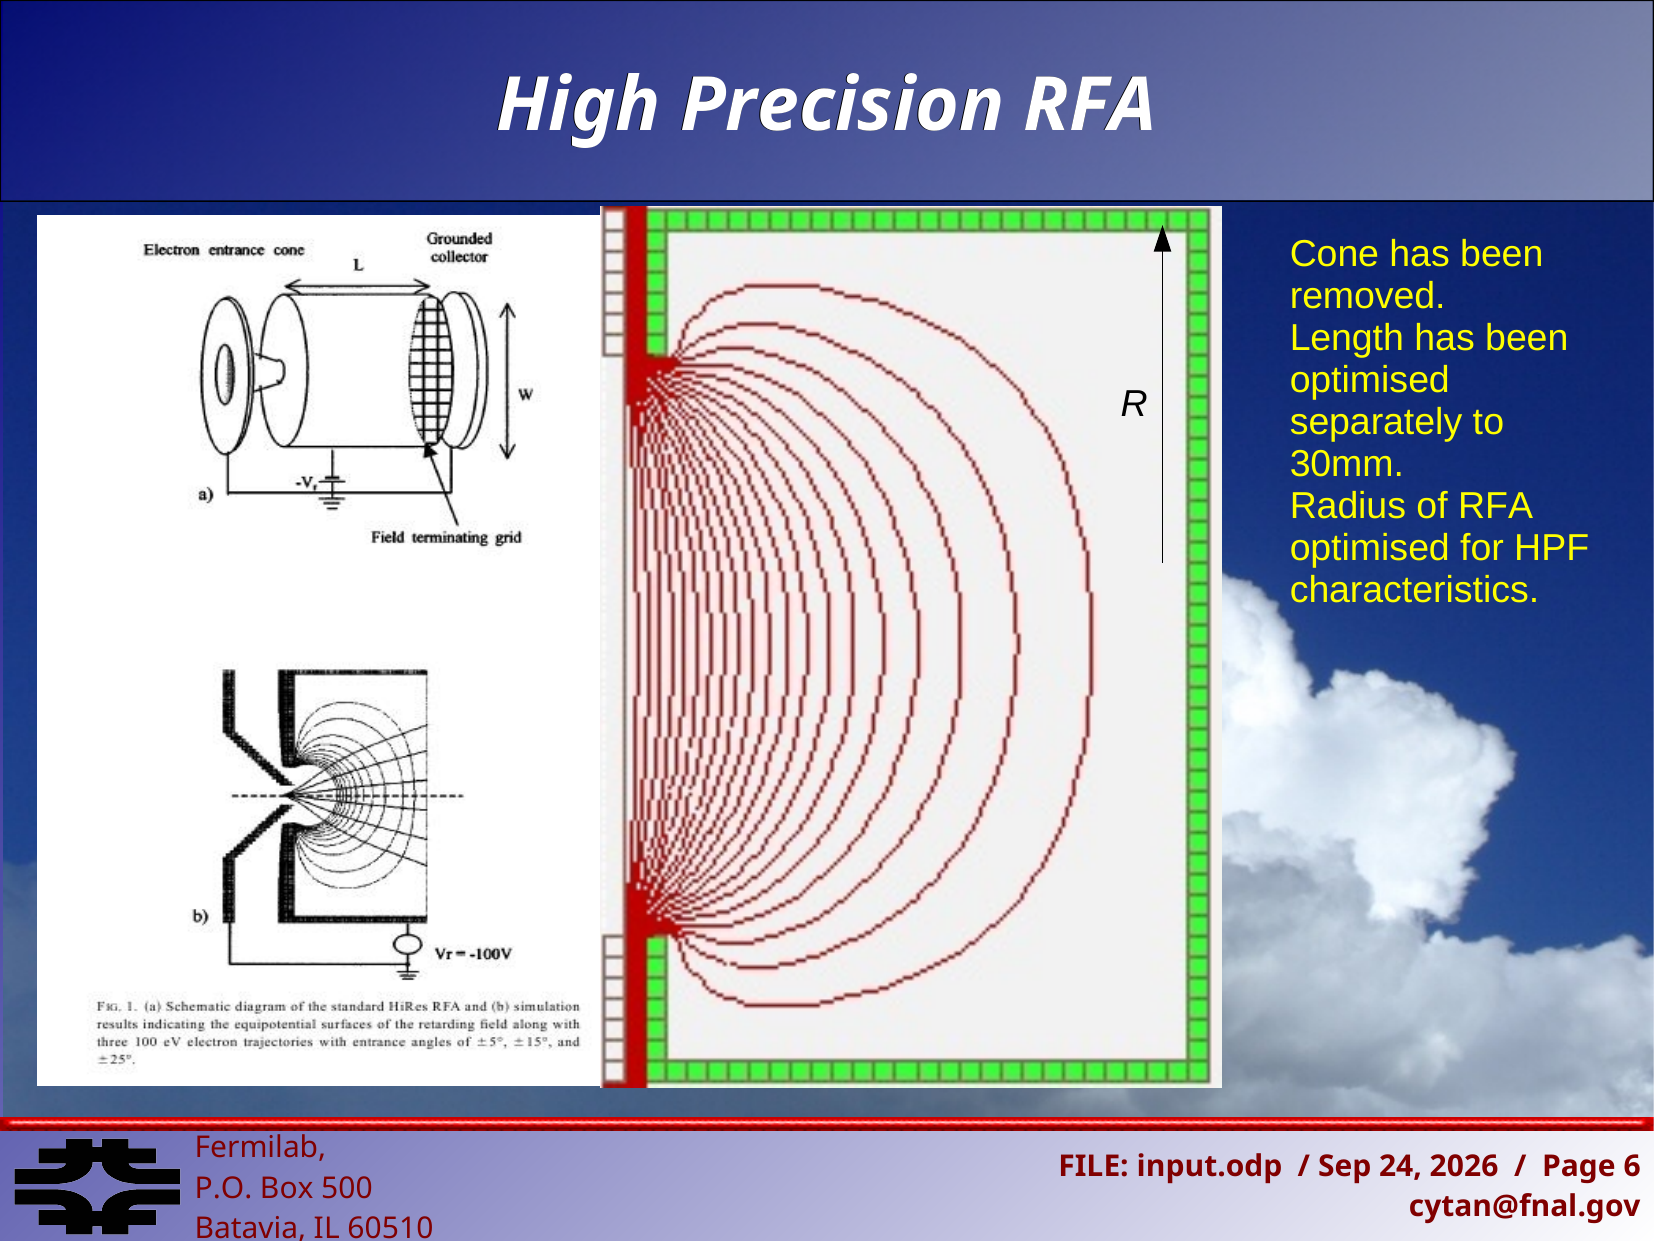

# High Precision RFA
Cone has been removed.
Length has been optimised separately to 30mm.
Radius of RFA optimised for HPF characteristics.
R